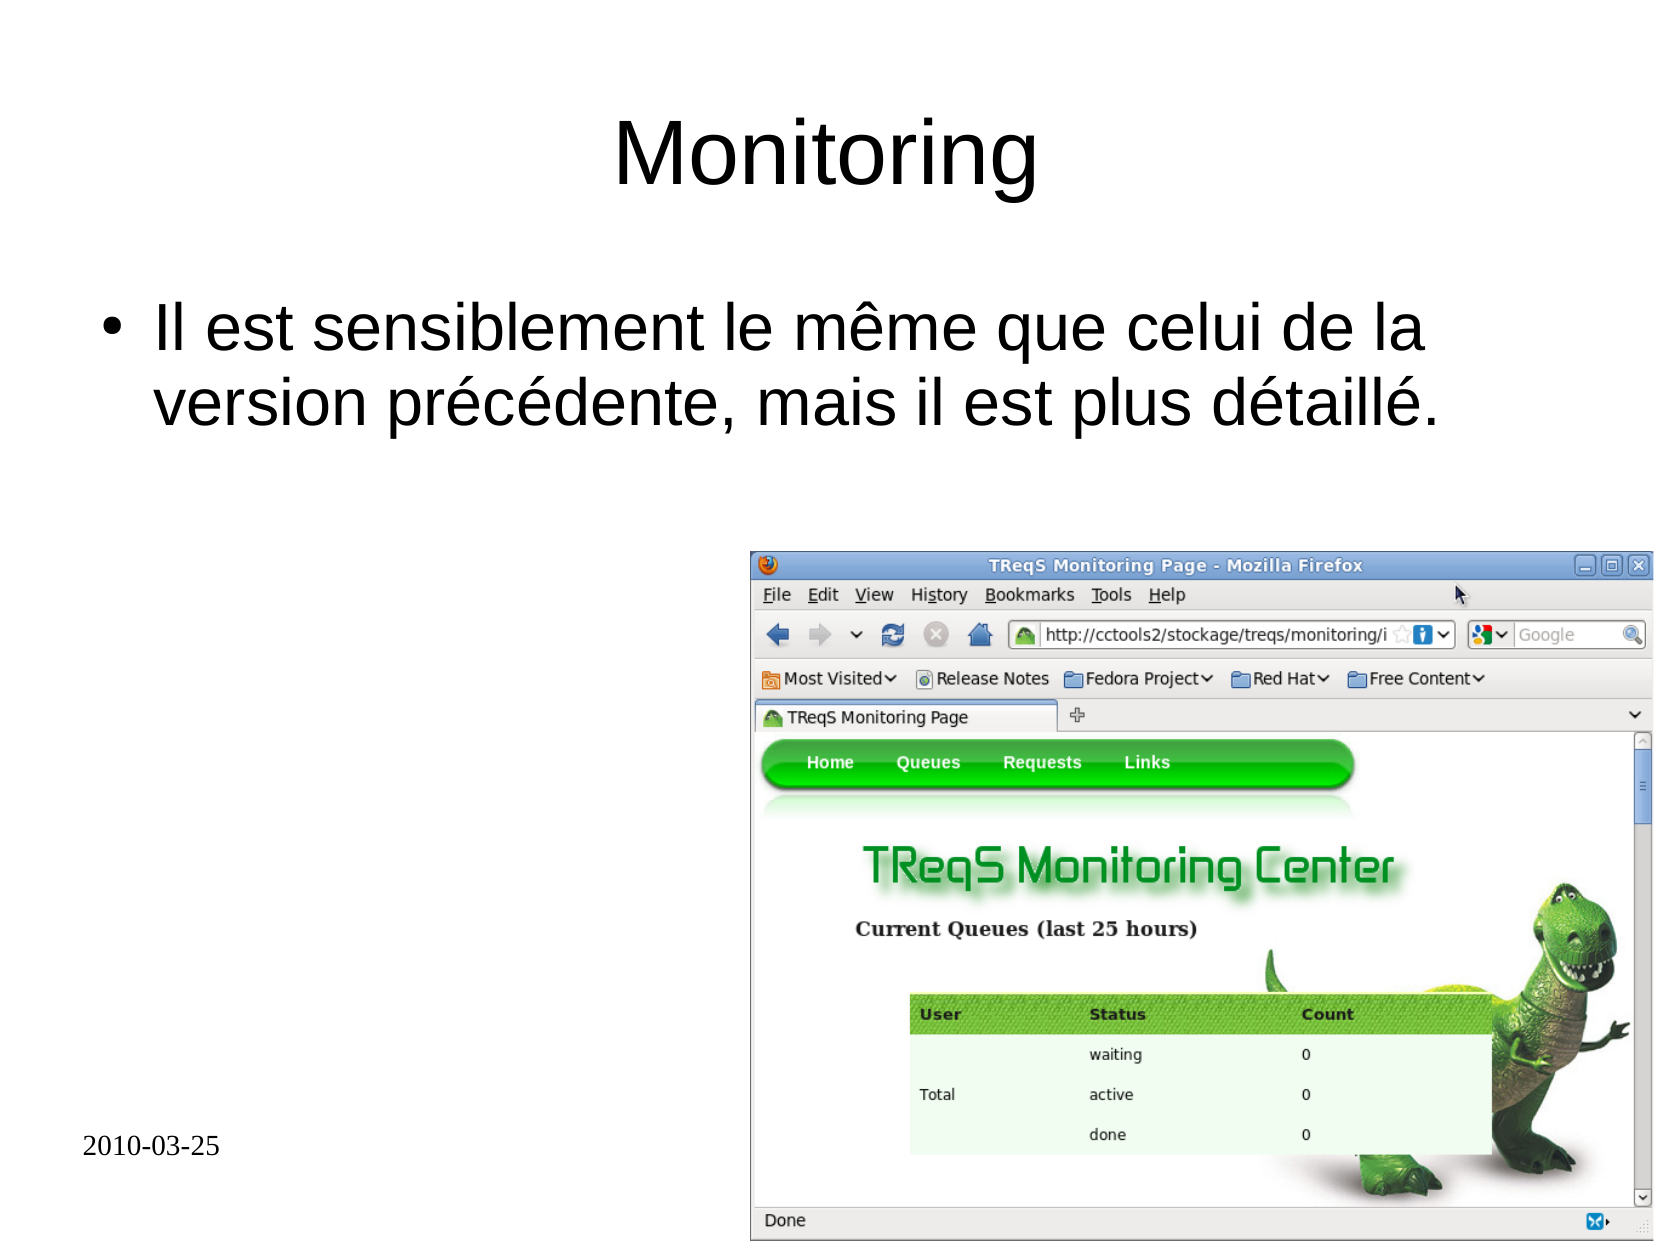

# Monitoring
Il est sensiblement le même que celui de la version précédente, mais il est plus détaillé.
2010-03-25
TReqS 1.0
8